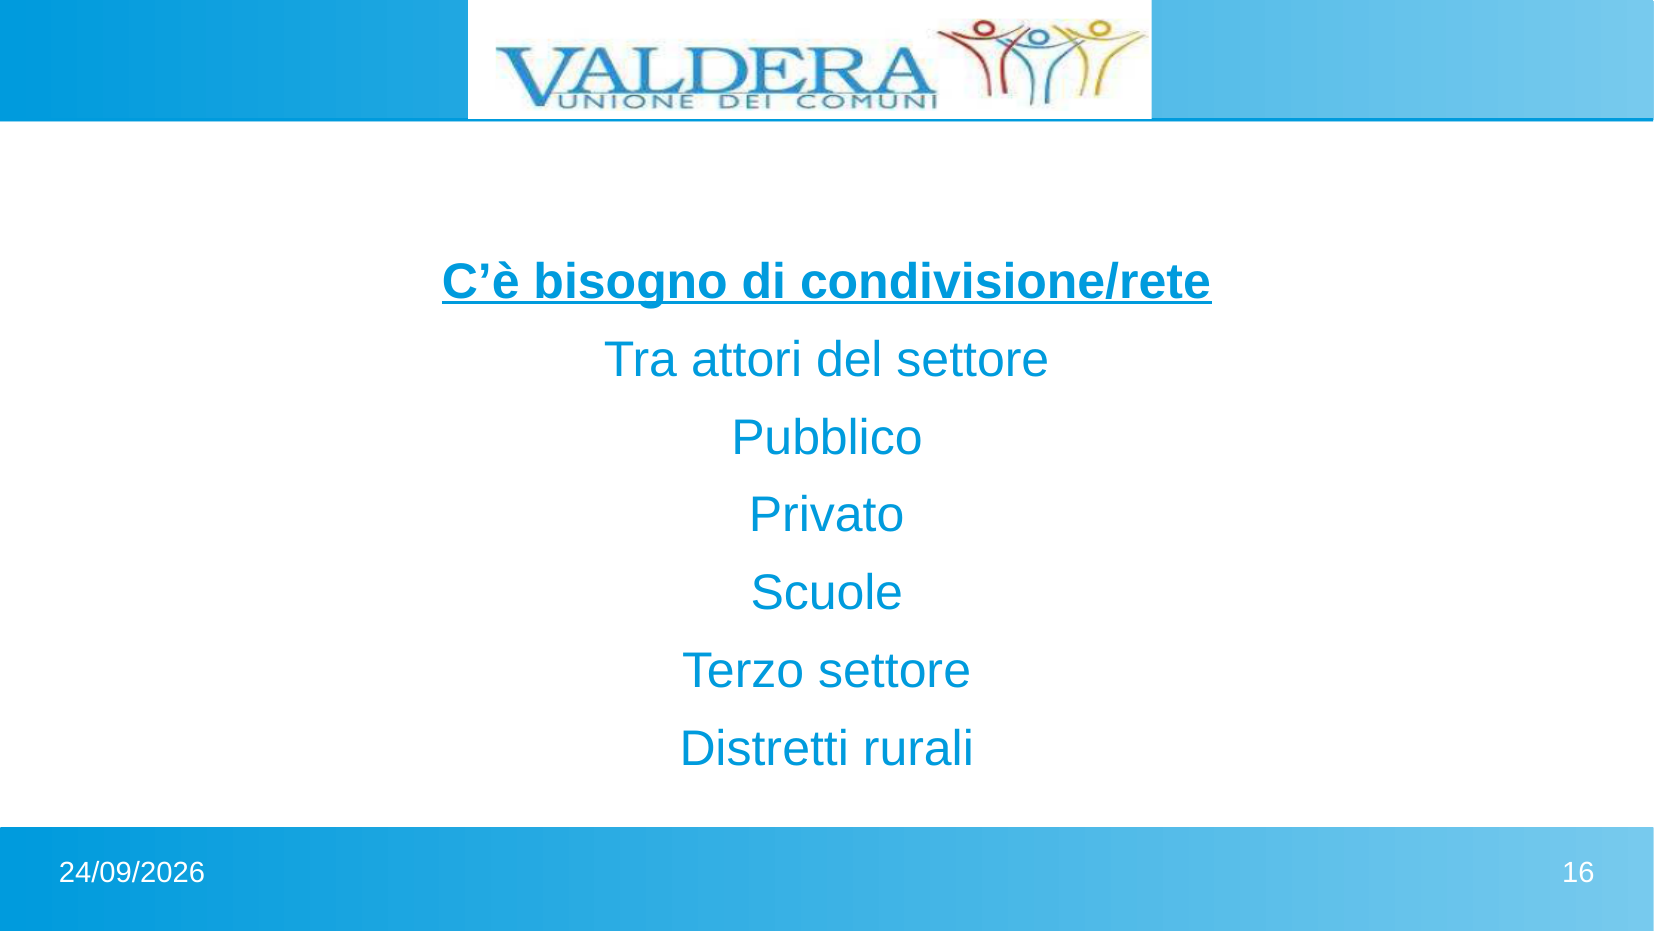

# .
C’è bisogno di condivisione/rete
Tra attori del settore
Pubblico
Privato
Scuole
Terzo settore
Distretti rurali
16